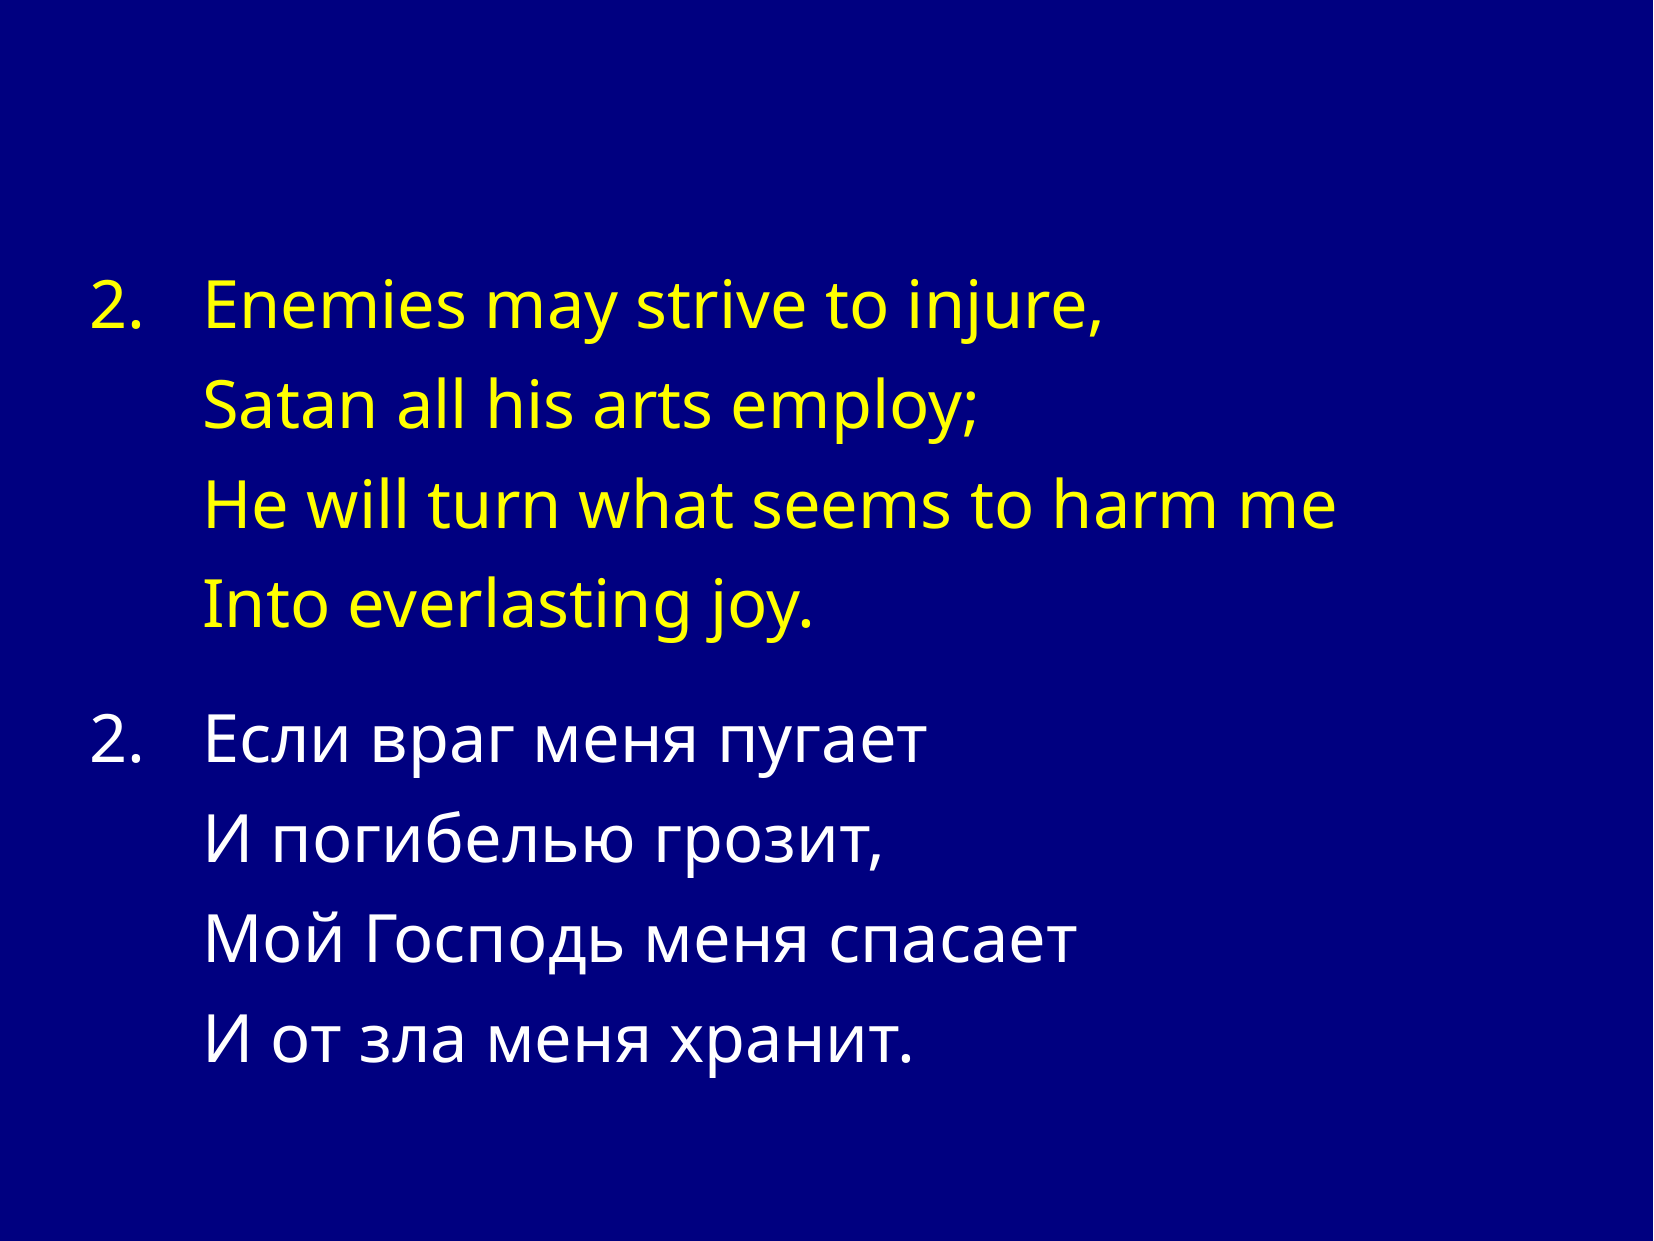

2.	Enemies may strive to injure,
	Satan all his arts employ;
	He will turn what seems to harm me
	Into everlasting joy.
2.	Если враг меня пугает
	И погибелью грозит,
	Мой Господь меня спасает
	И от зла меня хранит.